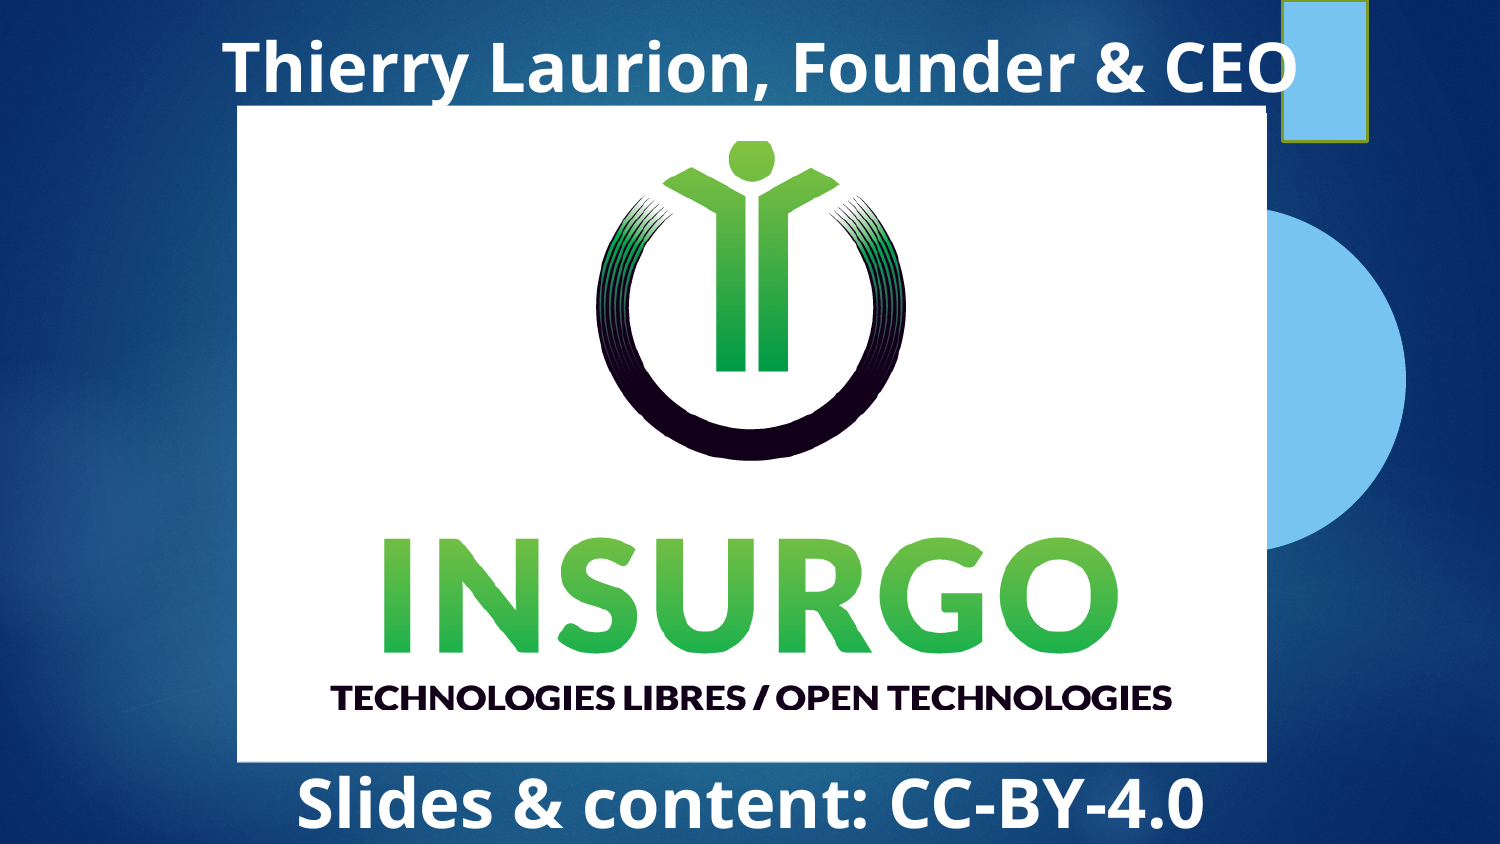

Thierry Laurion, Founder & CEO
Slides & content: CC-BY-4.0